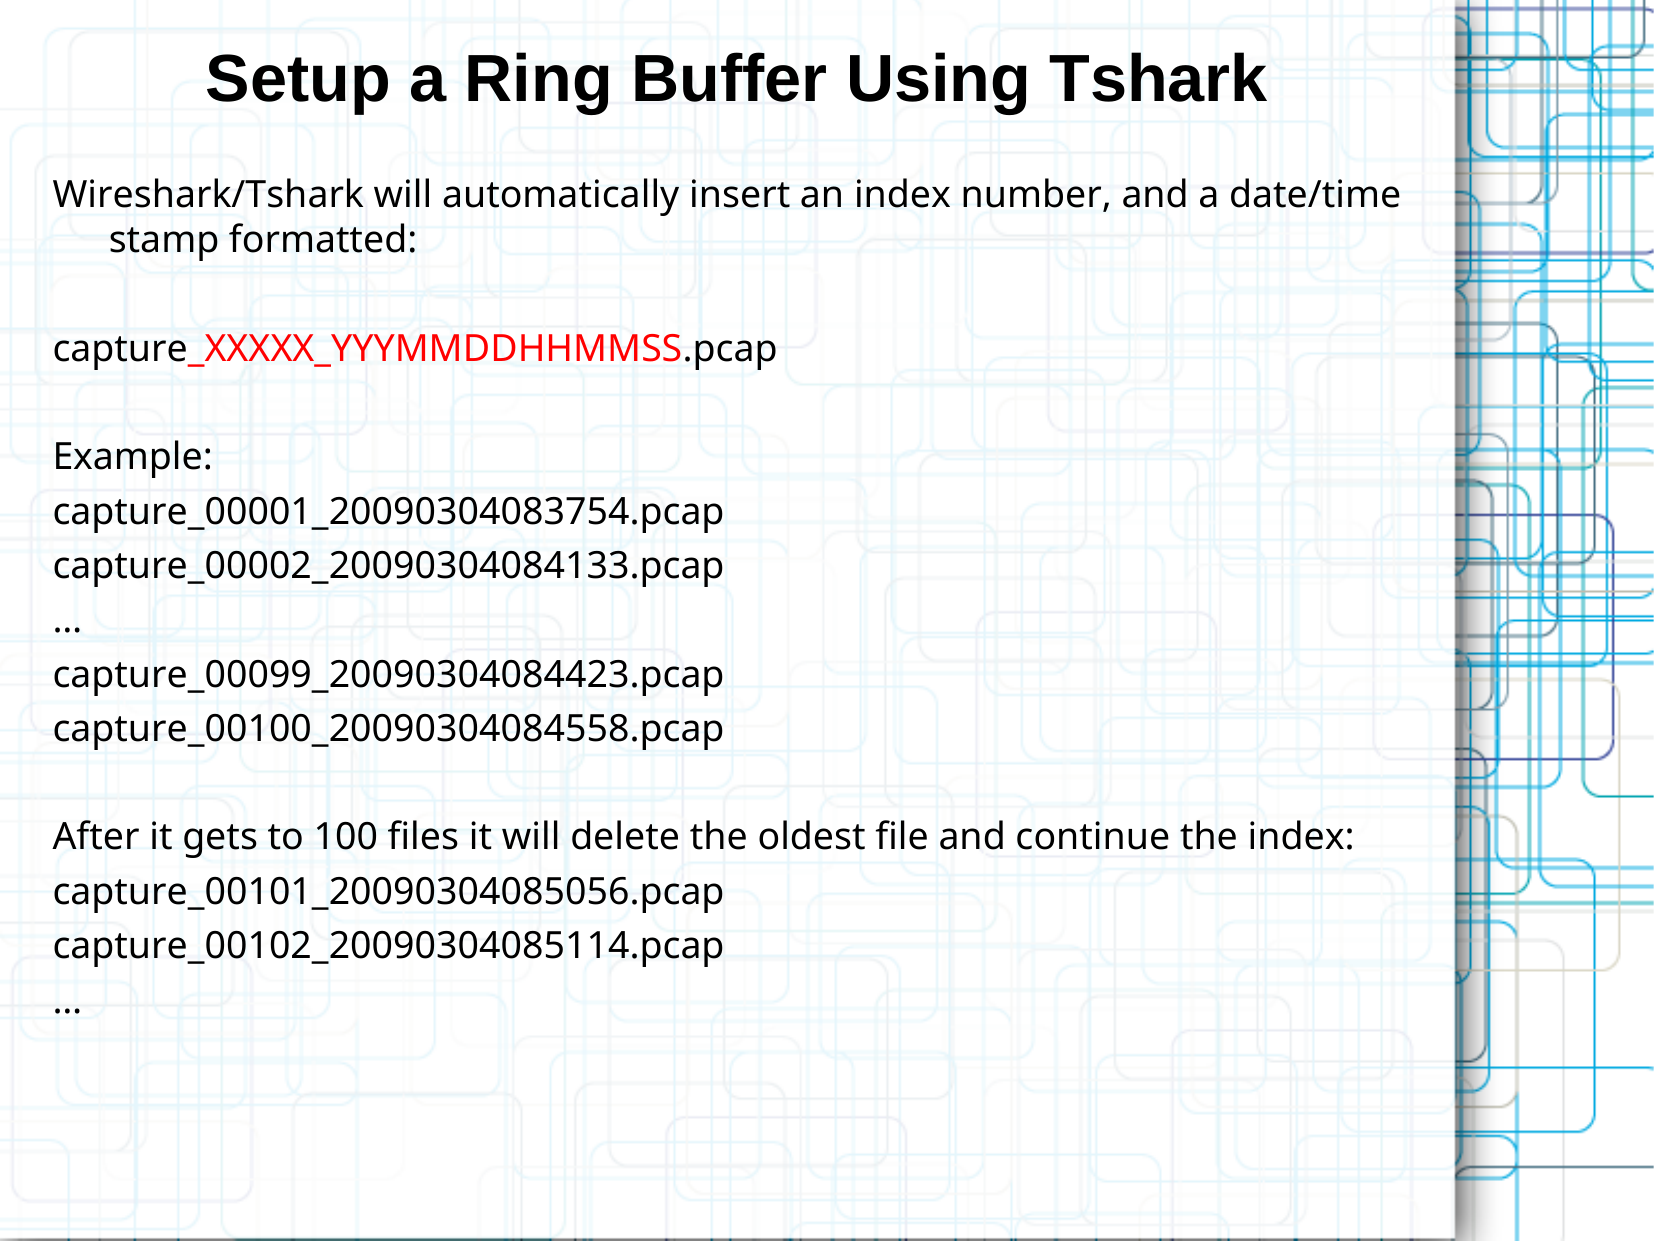

# Setup a Ring Buffer Using Tshark
Wireshark/Tshark will automatically insert an index number, and a date/time stamp formatted:
capture_XXXXX_YYYMMDDHHMMSS.pcap
Example:
capture_00001_20090304083754.pcap
capture_00002_20090304084133.pcap
…
capture_00099_20090304084423.pcap
capture_00100_20090304084558.pcap
After it gets to 100 files it will delete the oldest file and continue the index:
capture_00101_20090304085056.pcap
capture_00102_20090304085114.pcap
…